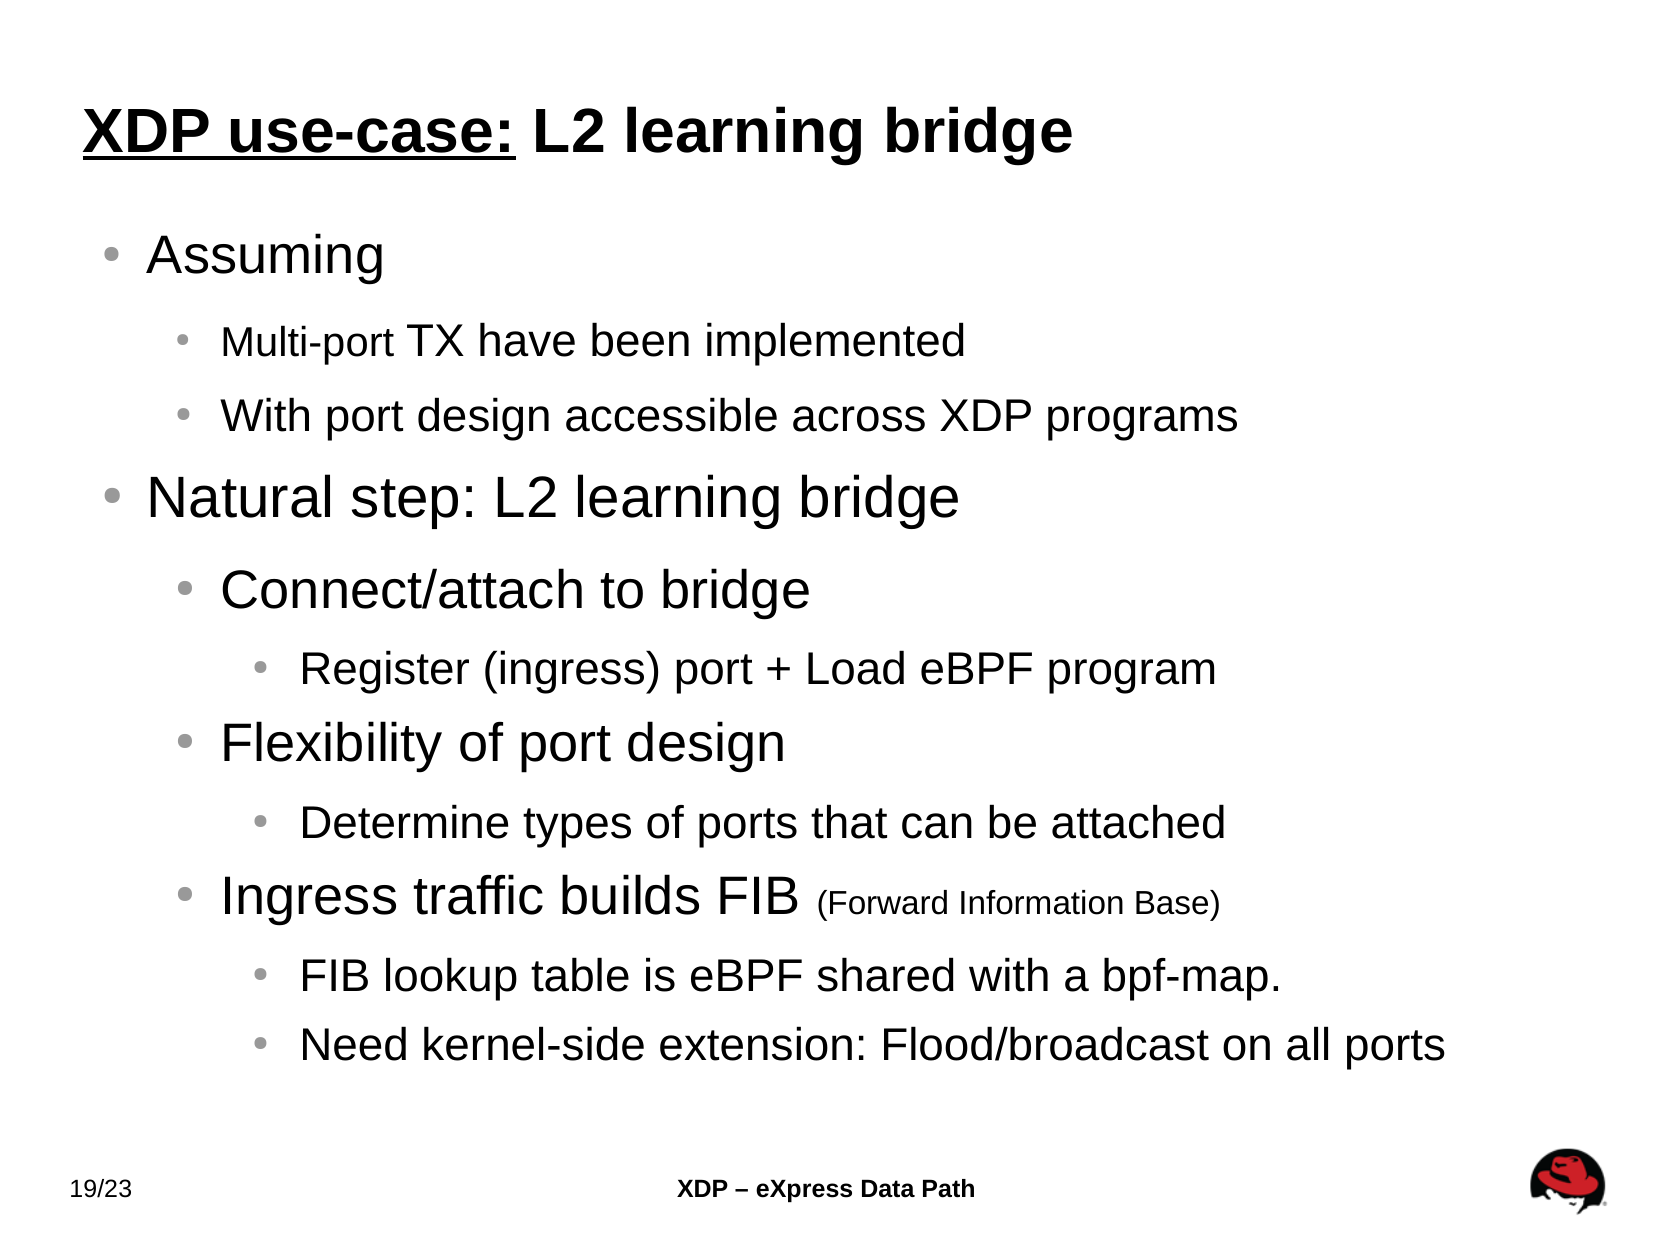

# XDP use-case: L2 learning bridge
Assuming
Multi-port TX have been implemented
With port design accessible across XDP programs
Natural step: L2 learning bridge
Connect/attach to bridge
Register (ingress) port + Load eBPF program
Flexibility of port design
Determine types of ports that can be attached
Ingress traffic builds FIB (Forward Information Base)
FIB lookup table is eBPF shared with a bpf-map.
Need kernel-side extension: Flood/broadcast on all ports